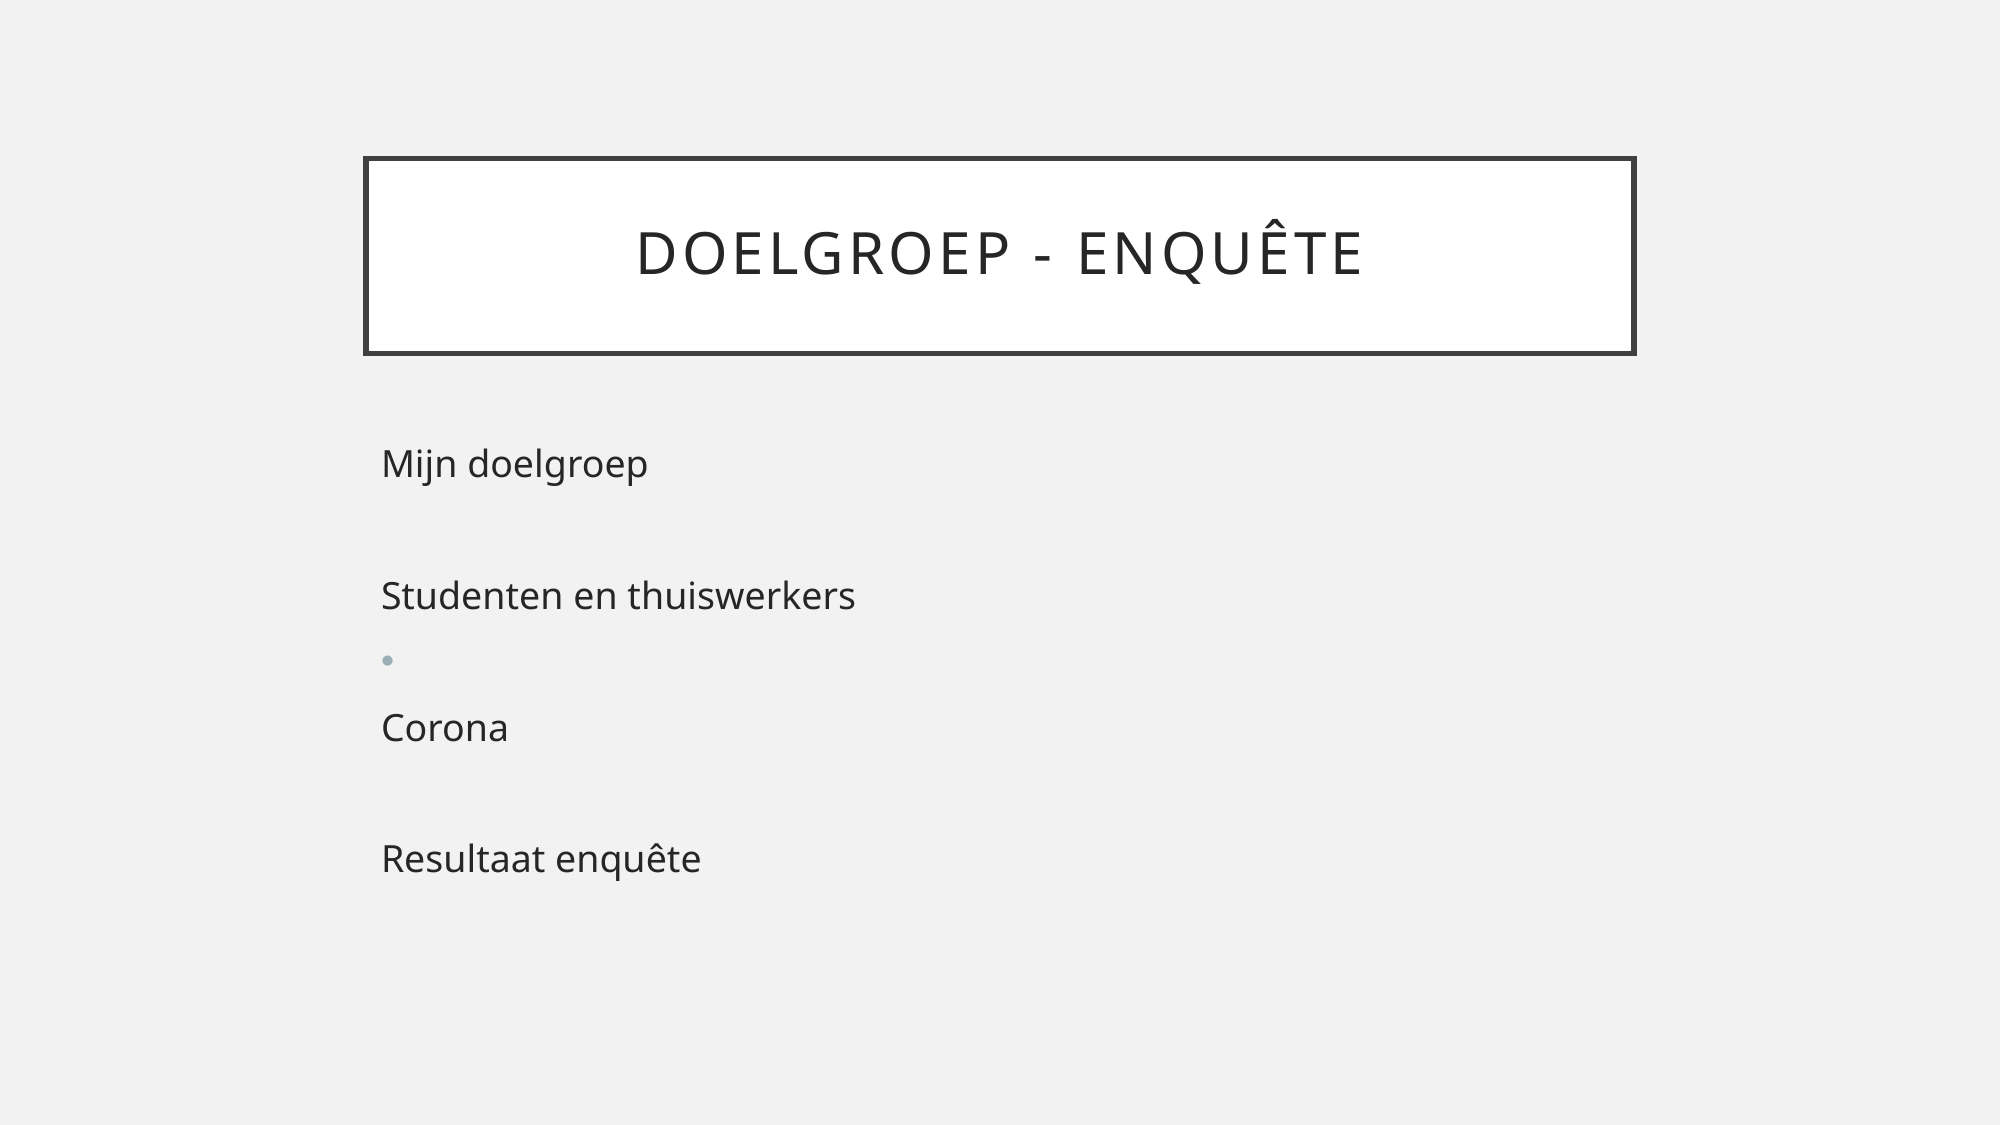

# Doelgroep - enquête
Mijn doelgroep
Studenten en thuiswerkers
Corona
Resultaat enquête